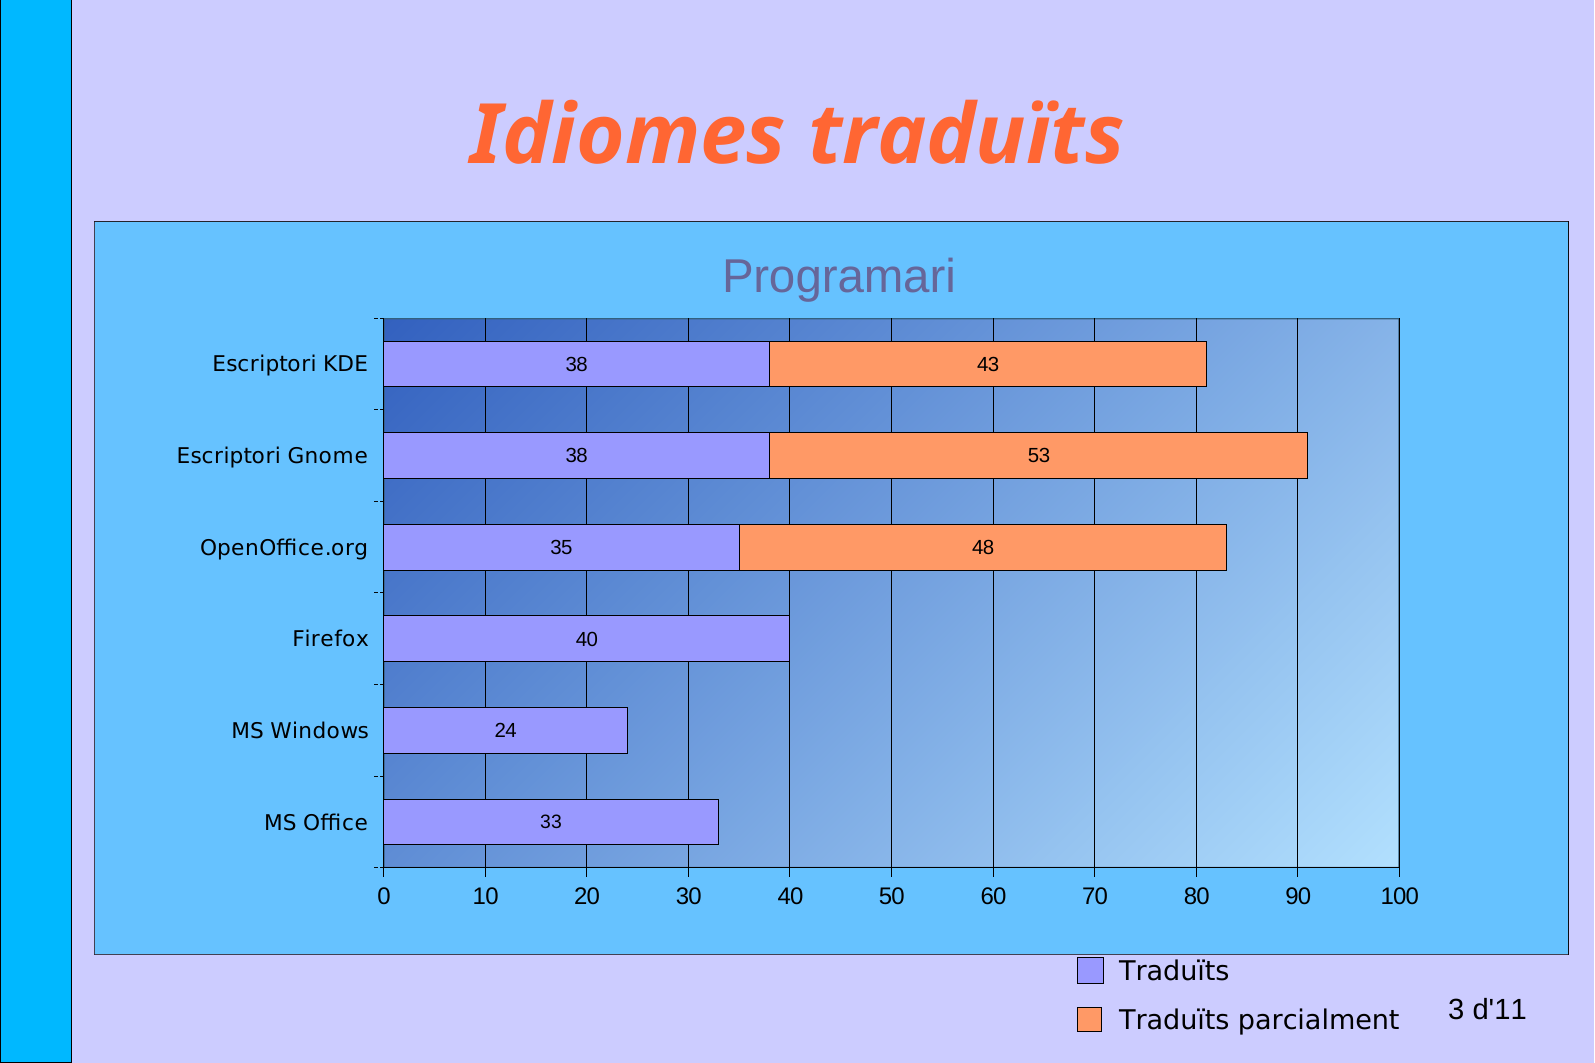

# Idiomes traduïts
### Chart: Programari
| Category | Columna 1 | Columna 2 | Columna 3 |
|---|---|---|---|
| Escriptori KDE | 38.0 | 43.0 | None |
| Escriptori Gnome | 38.0 | 53.0 | None |
| OpenOffice.org | 35.0 | 48.0 | None |
| Firefox | 40.0 | None | None |
| MS Windows | 24.0 | None | None |
| MS Office | 33.0 | None | None |Traduïts
3 d'11
Traduïts parcialment